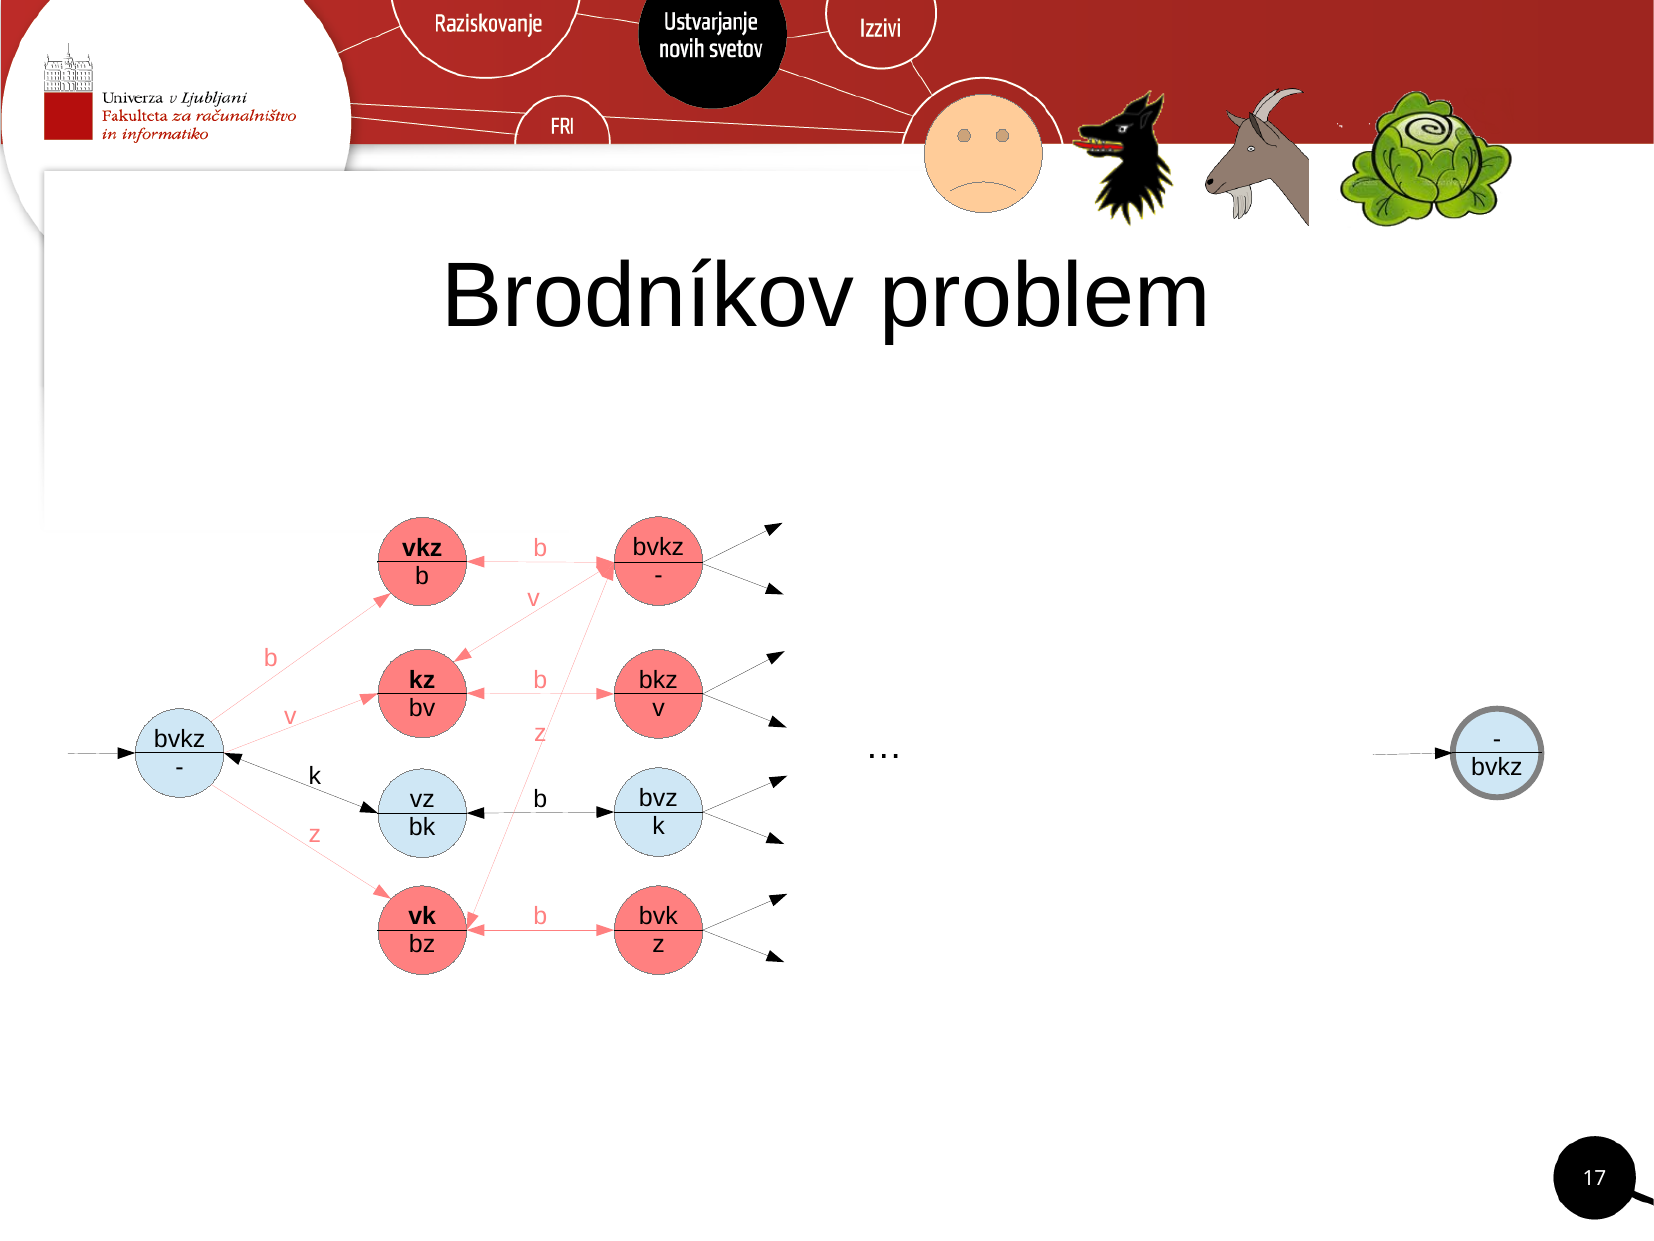

# Brodníkov problem
bvkz
-
bkz
v
bvz
k
bvk
z
vkz
b
kz
bv
vz
bk
vk
bz
…
bvkz
-
-
bvkz